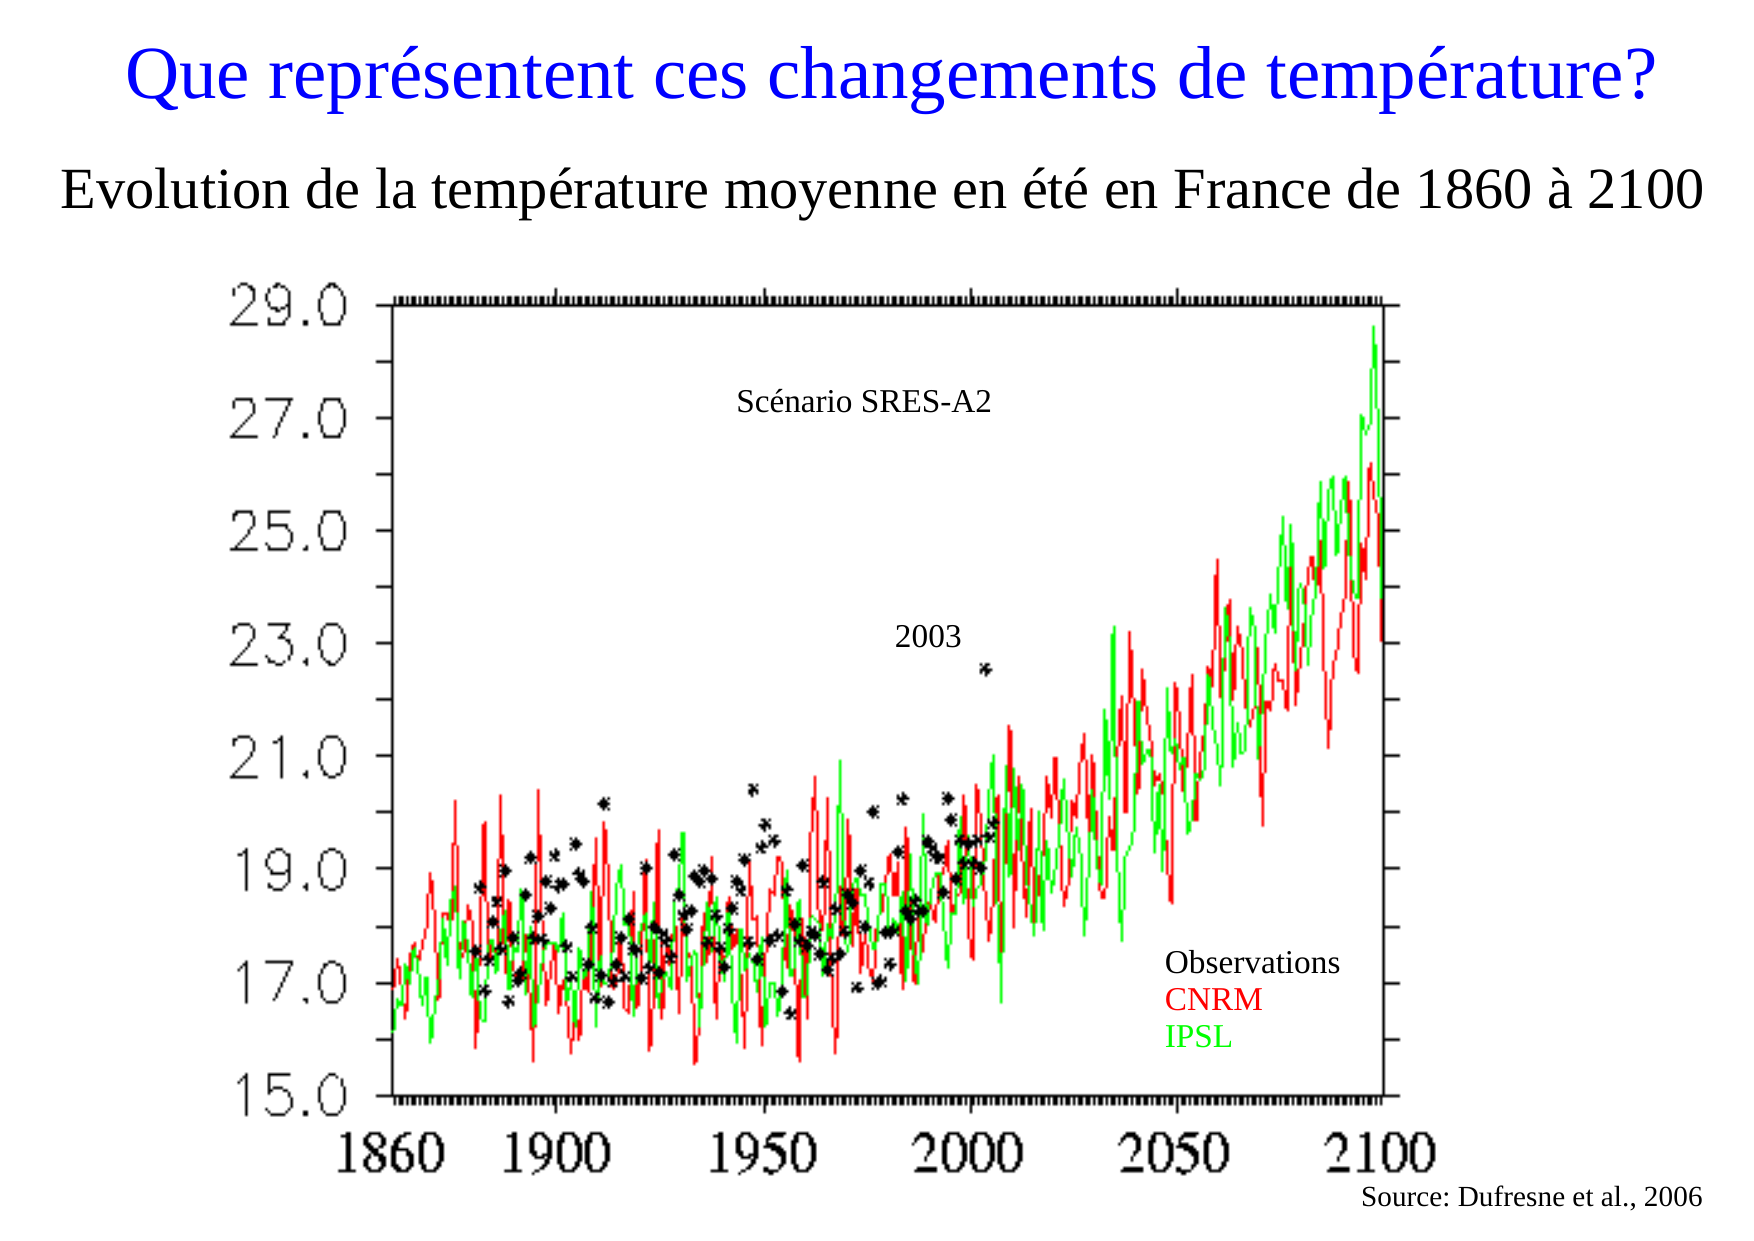

Que représentent ces changements de température?
Evolution de la température moyenne en été en France de 1860 à 2100
Scénario SRES-A2
2003
Observations
CNRM
IPSL
Source: Dufresne et al., 2006